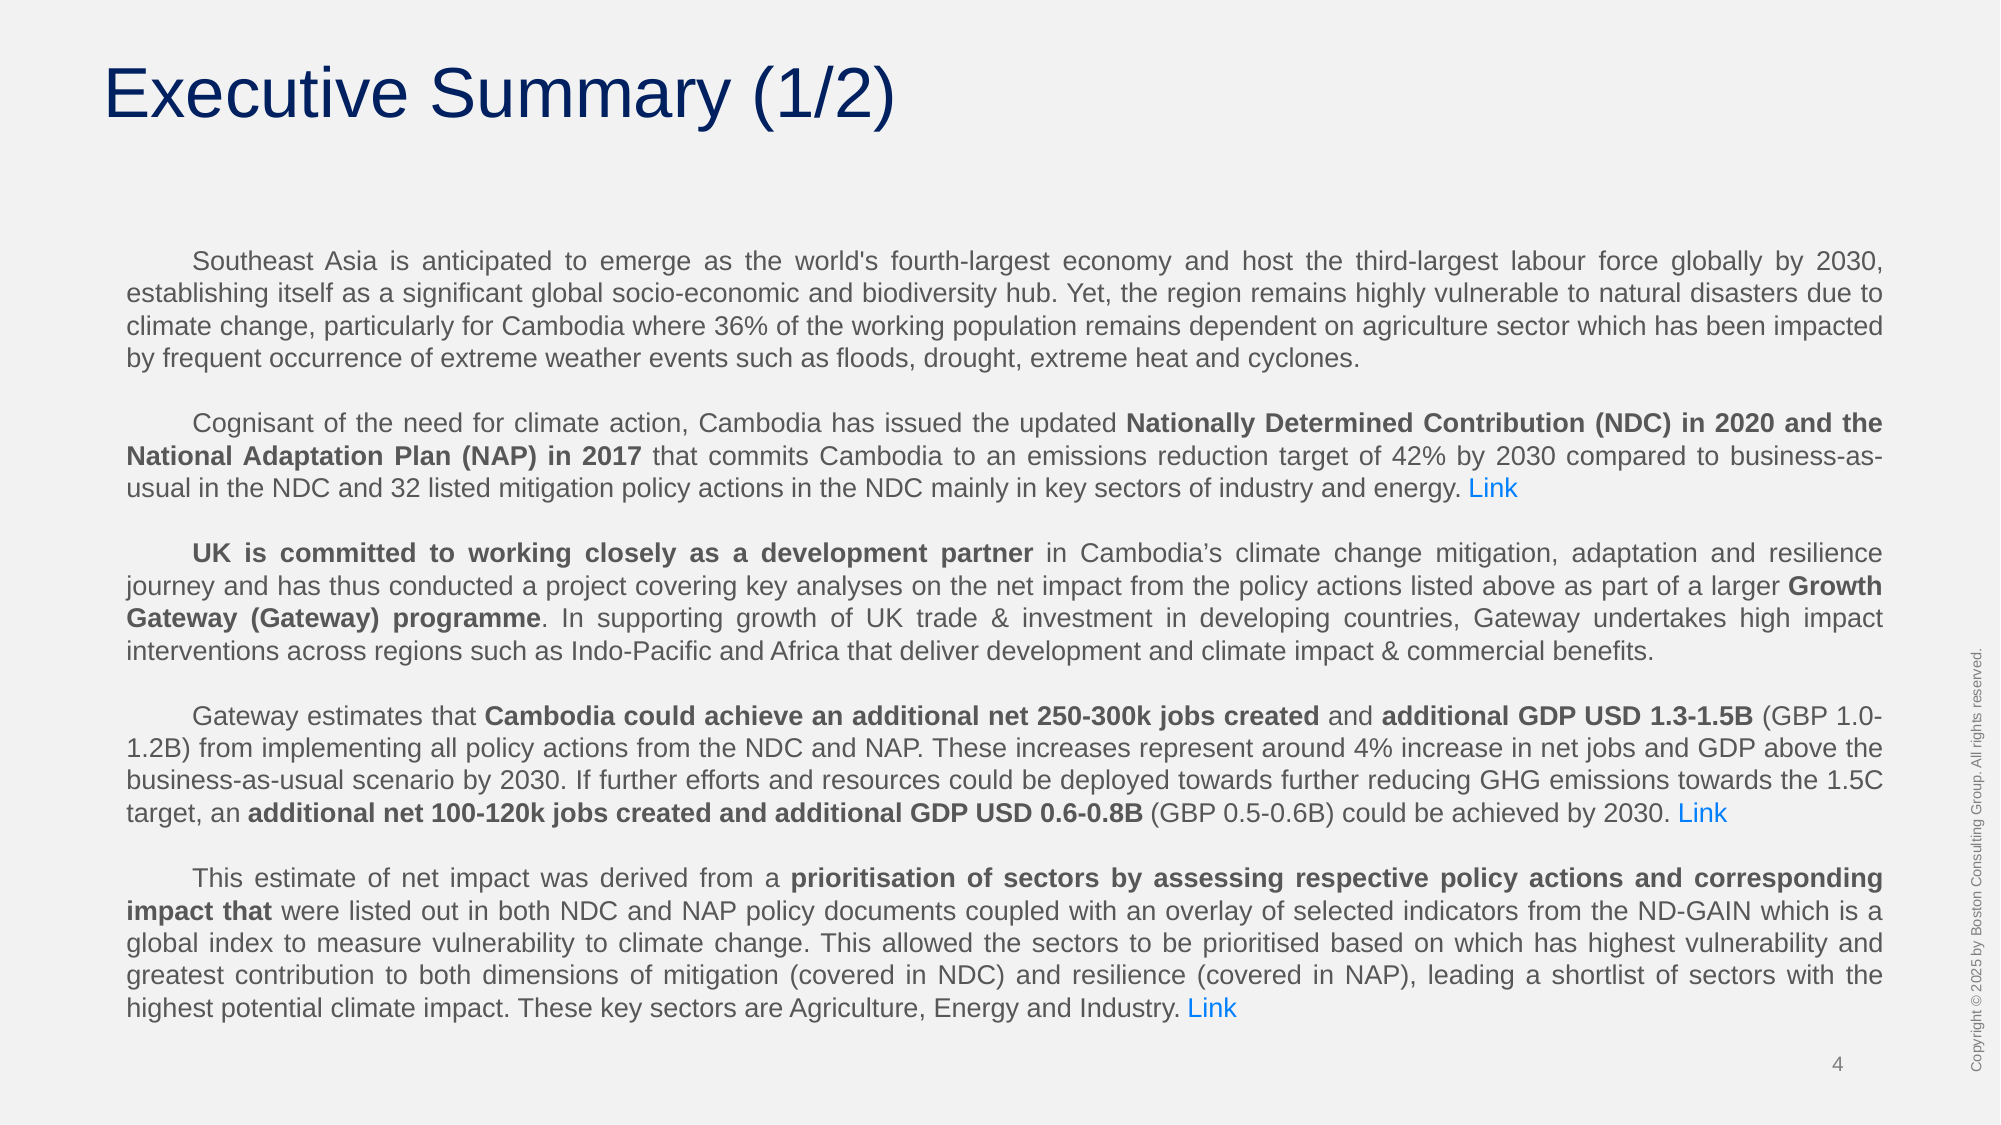

# Executive Summary (1/2)
Southeast Asia is anticipated to emerge as the world's fourth-largest economy and host the third-largest labour force globally by 2030, establishing itself as a significant global socio-economic and biodiversity hub. Yet, the region remains highly vulnerable to natural disasters due to climate change, particularly for Cambodia where 36% of the working population remains dependent on agriculture sector which has been impacted by frequent occurrence of extreme weather events such as floods, drought, extreme heat and cyclones.
Cognisant of the need for climate action, Cambodia has issued the updated Nationally Determined Contribution (NDC) in 2020 and the National Adaptation Plan (NAP) in 2017 that commits Cambodia to an emissions reduction target of 42% by 2030 compared to business-as-usual in the NDC and 32 listed mitigation policy actions in the NDC mainly in key sectors of industry and energy. Link
UK is committed to working closely as a development partner in Cambodia’s climate change mitigation, adaptation and resilience journey and has thus conducted a project covering key analyses on the net impact from the policy actions listed above as part of a larger Growth Gateway (Gateway) programme. In supporting growth of UK trade & investment in developing countries, Gateway undertakes high impact interventions across regions such as Indo-Pacific and Africa that deliver development and climate impact & commercial benefits.
Gateway estimates that Cambodia could achieve an additional net 250-300k jobs created and additional GDP USD 1.3-1.5B (GBP 1.0-1.2B) from implementing all policy actions from the NDC and NAP. These increases represent around 4% increase in net jobs and GDP above the business-as-usual scenario by 2030. If further efforts and resources could be deployed towards further reducing GHG emissions towards the 1.5C target, an additional net 100-120k jobs created and additional GDP USD 0.6-0.8B (GBP 0.5-0.6B) could be achieved by 2030. Link
This estimate of net impact was derived from a prioritisation of sectors by assessing respective policy actions and corresponding impact that were listed out in both NDC and NAP policy documents coupled with an overlay of selected indicators from the ND-GAIN which is a global index to measure vulnerability to climate change. This allowed the sectors to be prioritised based on which has highest vulnerability and greatest contribution to both dimensions of mitigation (covered in NDC) and resilience (covered in NAP), leading a shortlist of sectors with the highest potential climate impact. These key sectors are Agriculture, Energy and Industry. Link